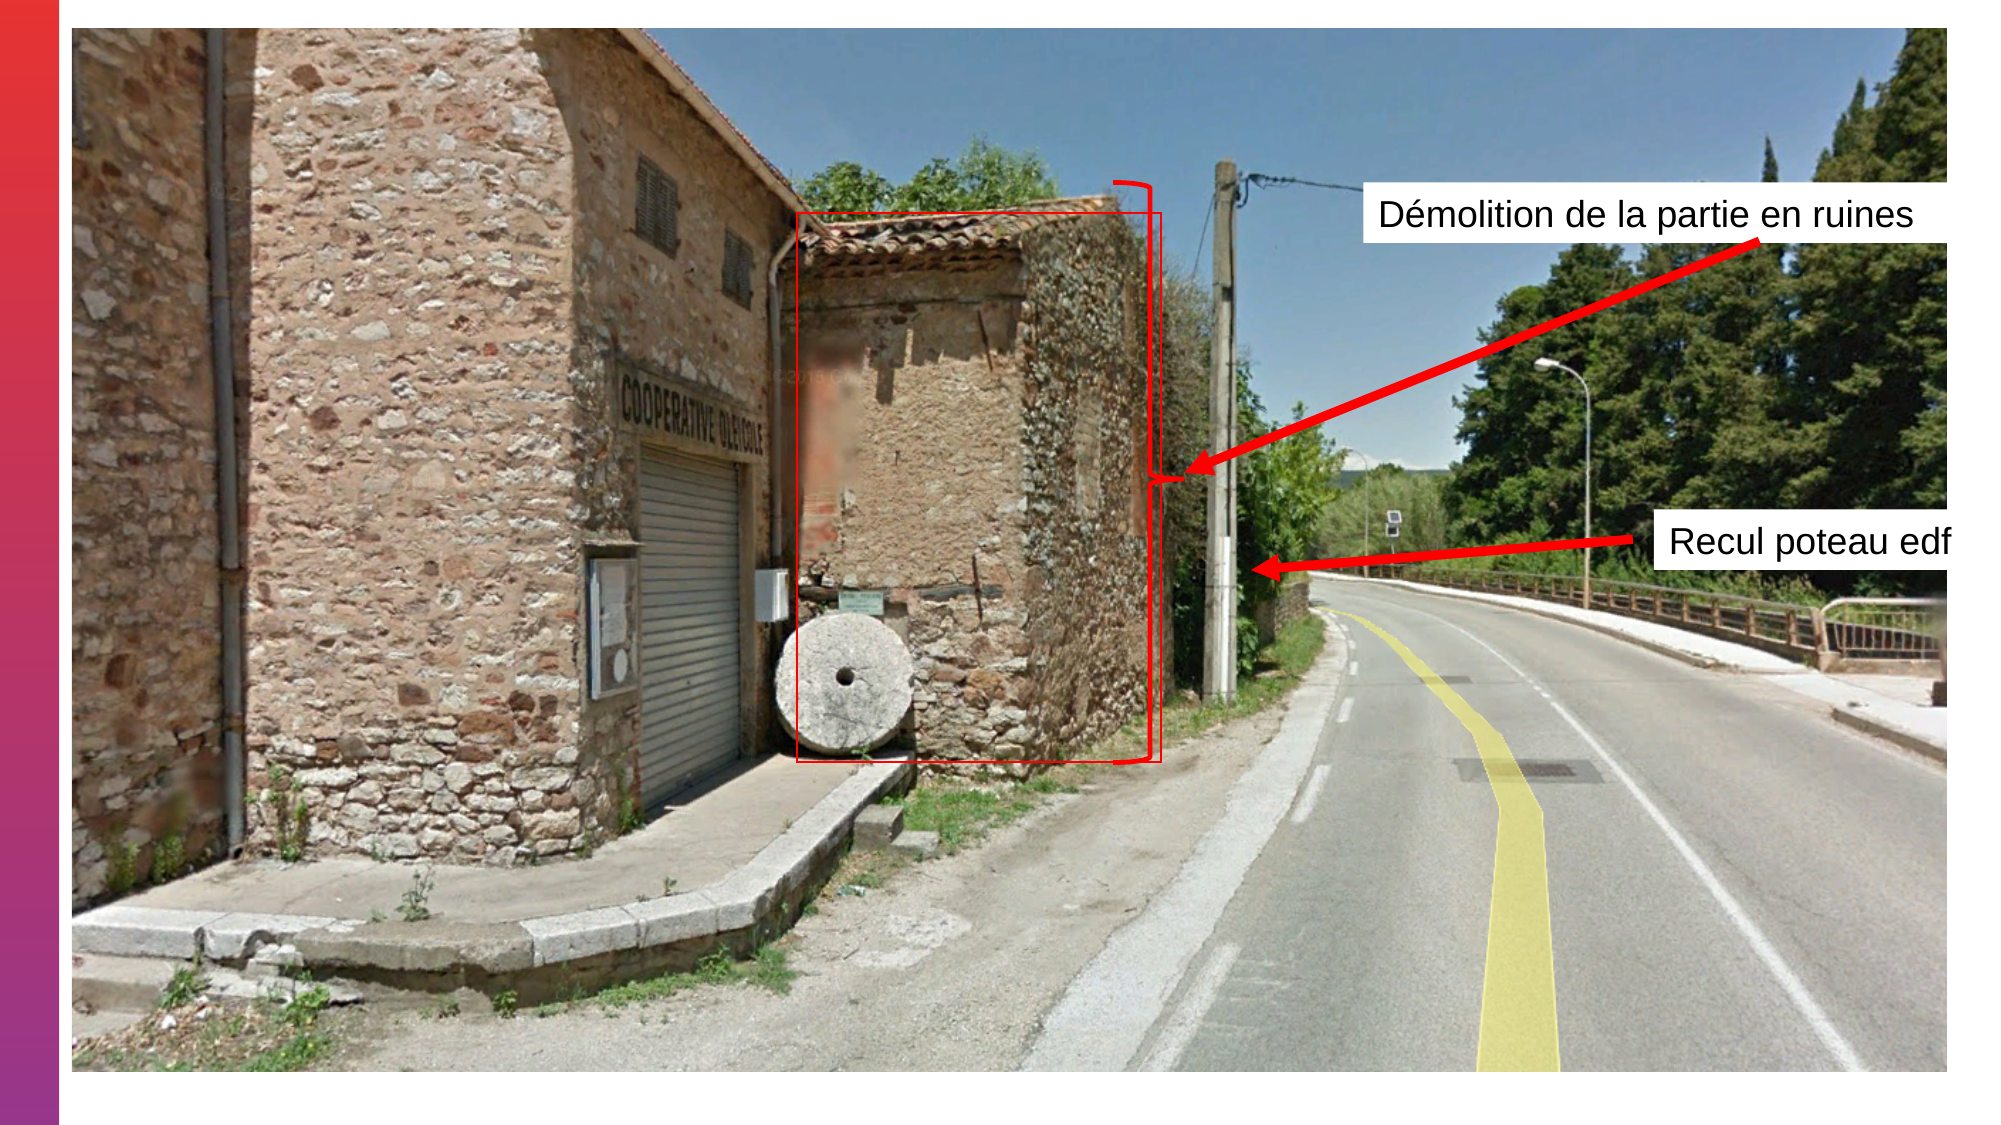

Démolition de la partie en ruines
Recul poteau edf